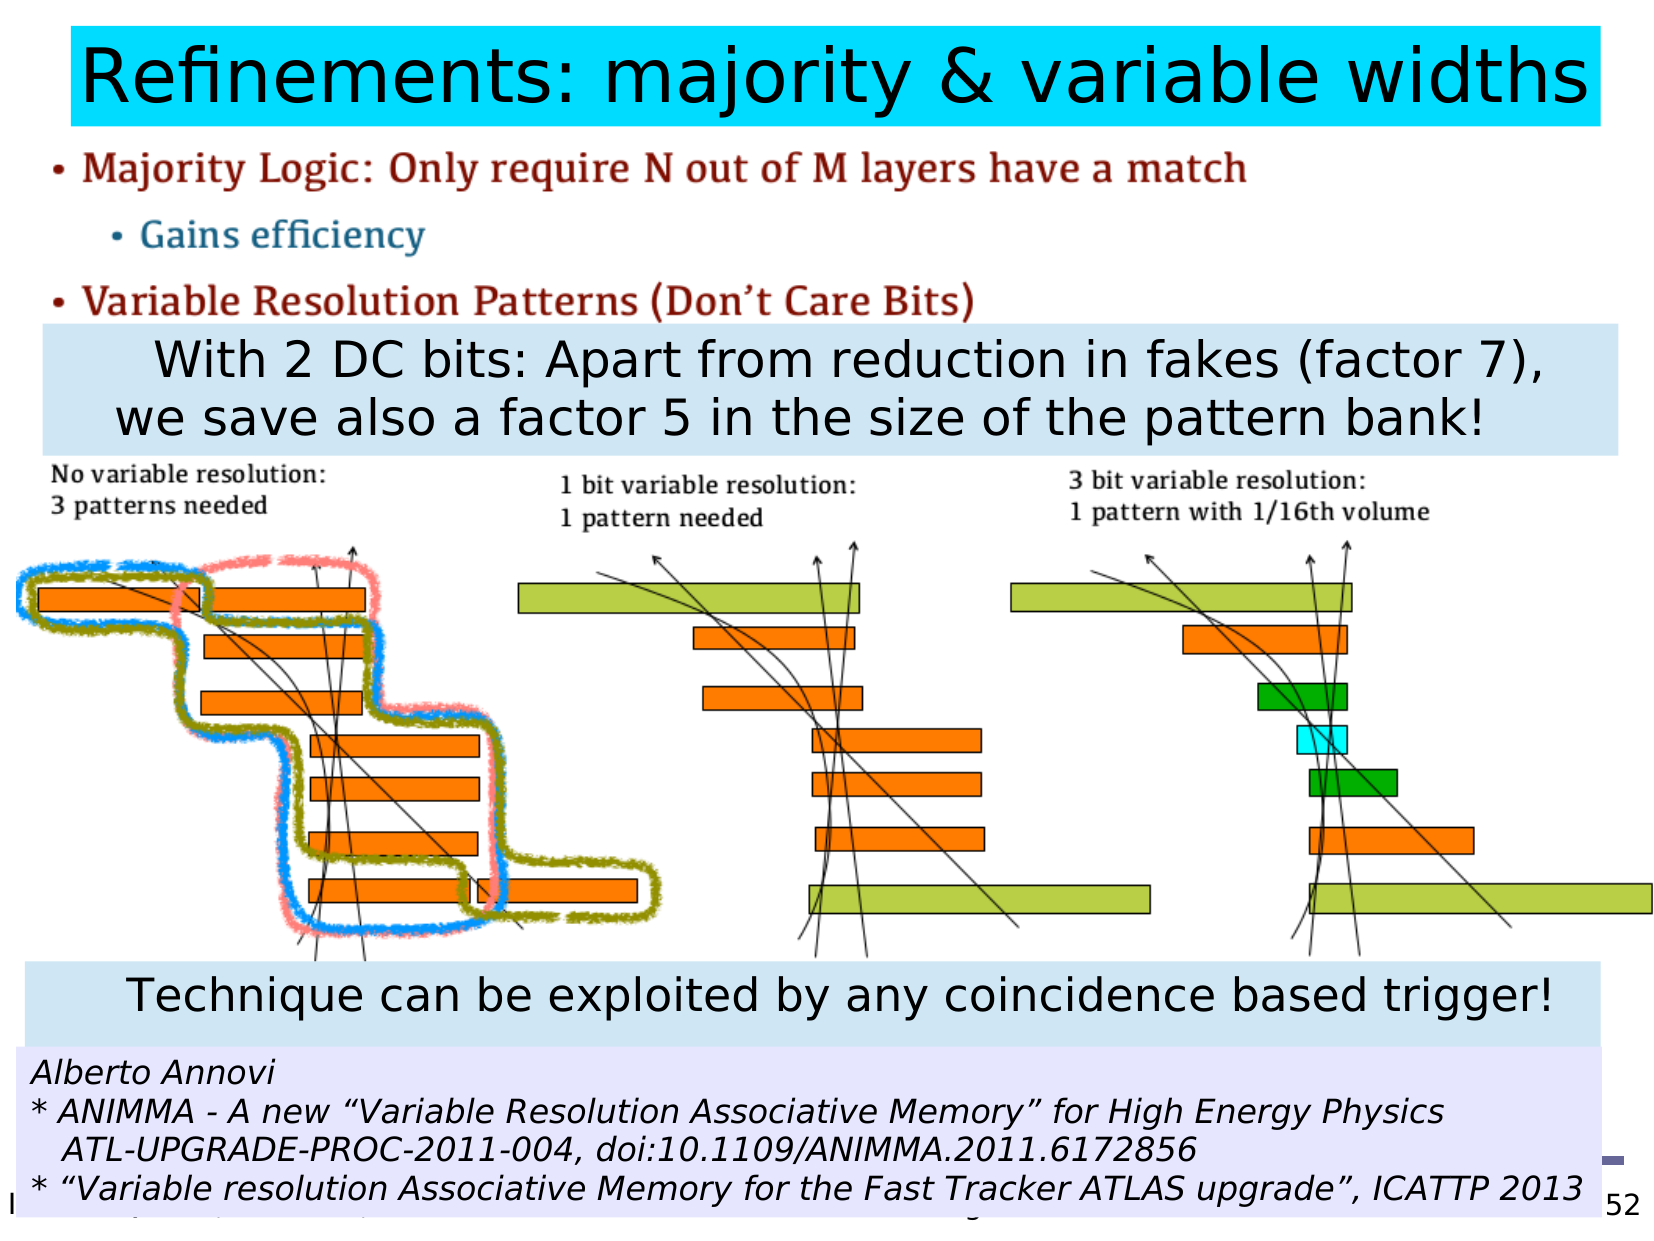

# Refinements: majority & variable widths
 With 2 DC bits: Apart from reduction in fakes (factor 7),
we save also a factor 5 in the size of the pattern bank!
 Technique can be exploited by any coincidence based trigger!
Alberto Annovi
* ANIMMA - A new “Variable Resolution Associative Memory” for High Energy Physics
 ATL-UPGRADE-PROC-2011-004, doi:10.1109/ANIMMA.2011.6172856
* “Variable resolution Associative Memory for the Fast Tracker ATLAS upgrade”, ICATTP 2013
ISOTDAQ2023, Istanbul, 21/6/2023
K. Kordas - Pattern Recognition w/ Associative Memories & FPGAs
52